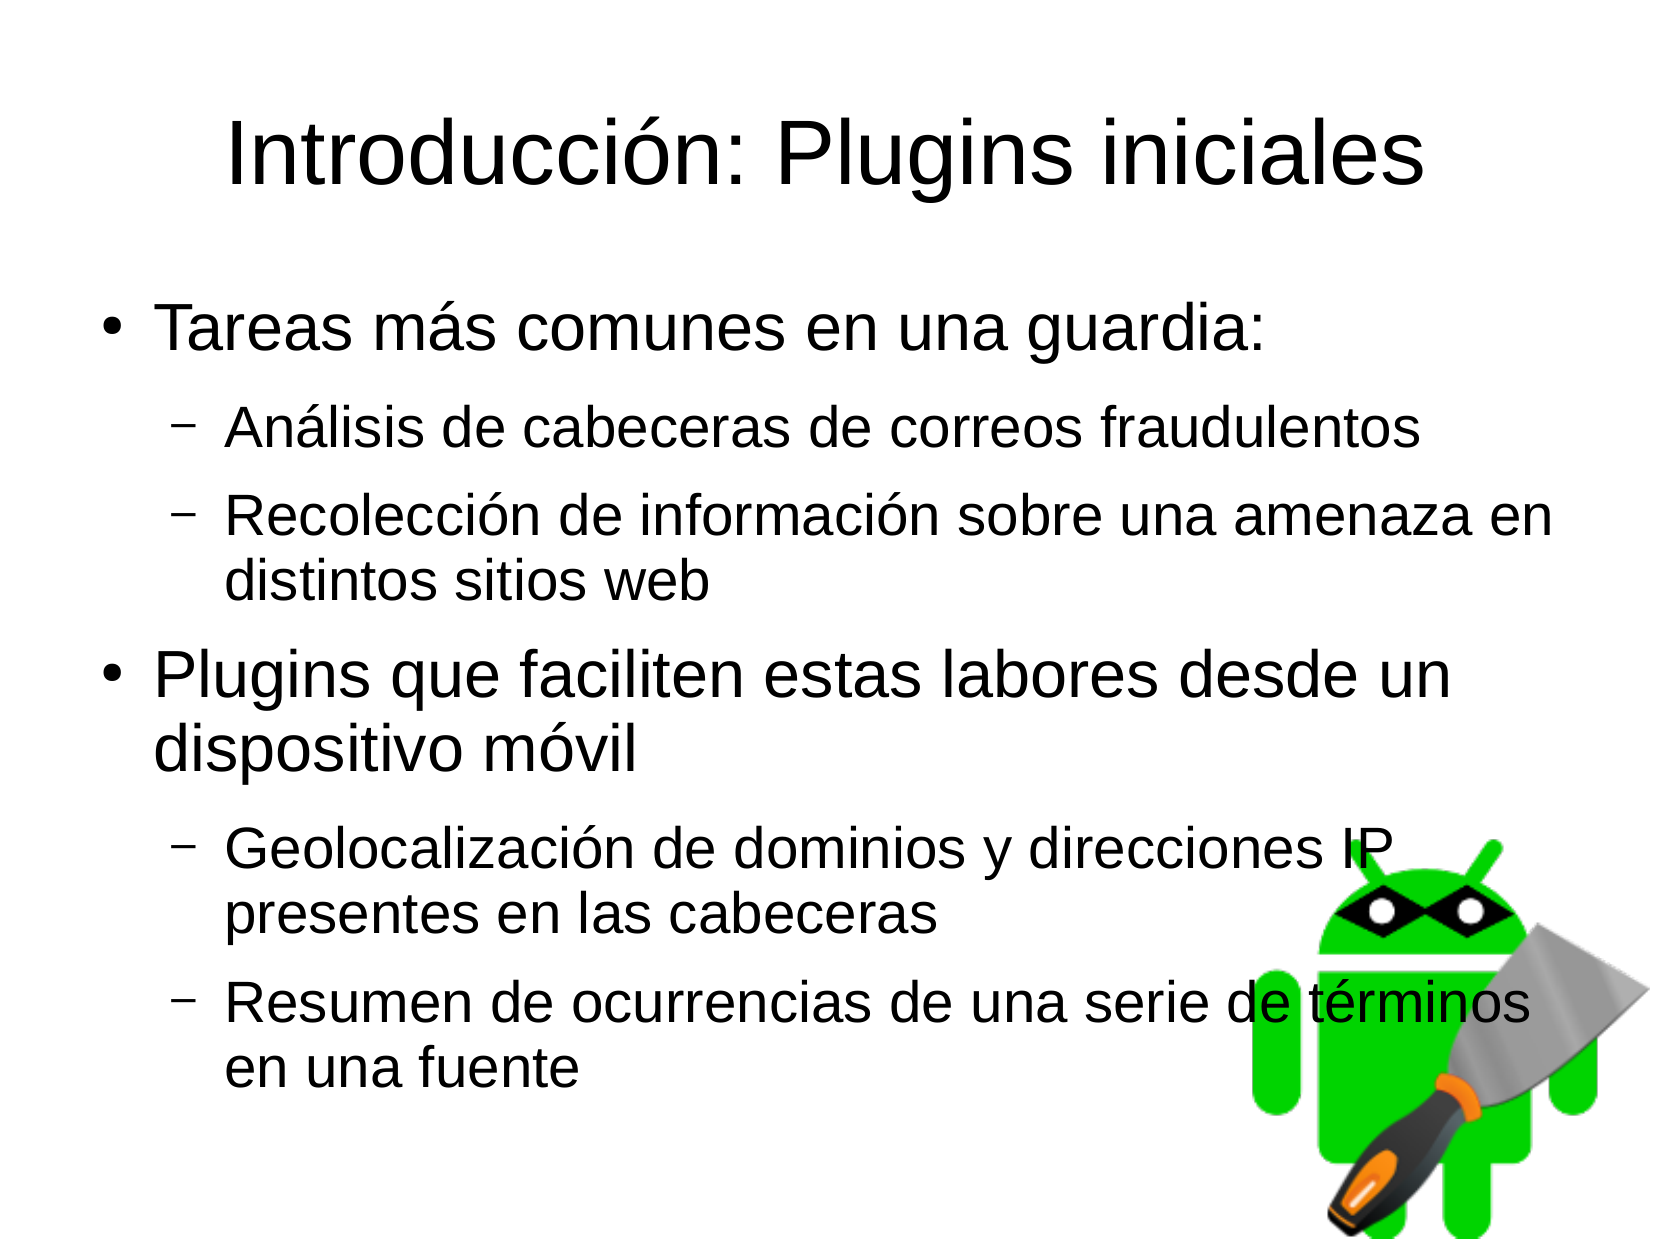

# Introducción: Plugins iniciales
Tareas más comunes en una guardia:
Análisis de cabeceras de correos fraudulentos
Recolección de información sobre una amenaza en distintos sitios web
Plugins que faciliten estas labores desde un dispositivo móvil
Geolocalización de dominios y direcciones IP presentes en las cabeceras
Resumen de ocurrencias de una serie de términos en una fuente